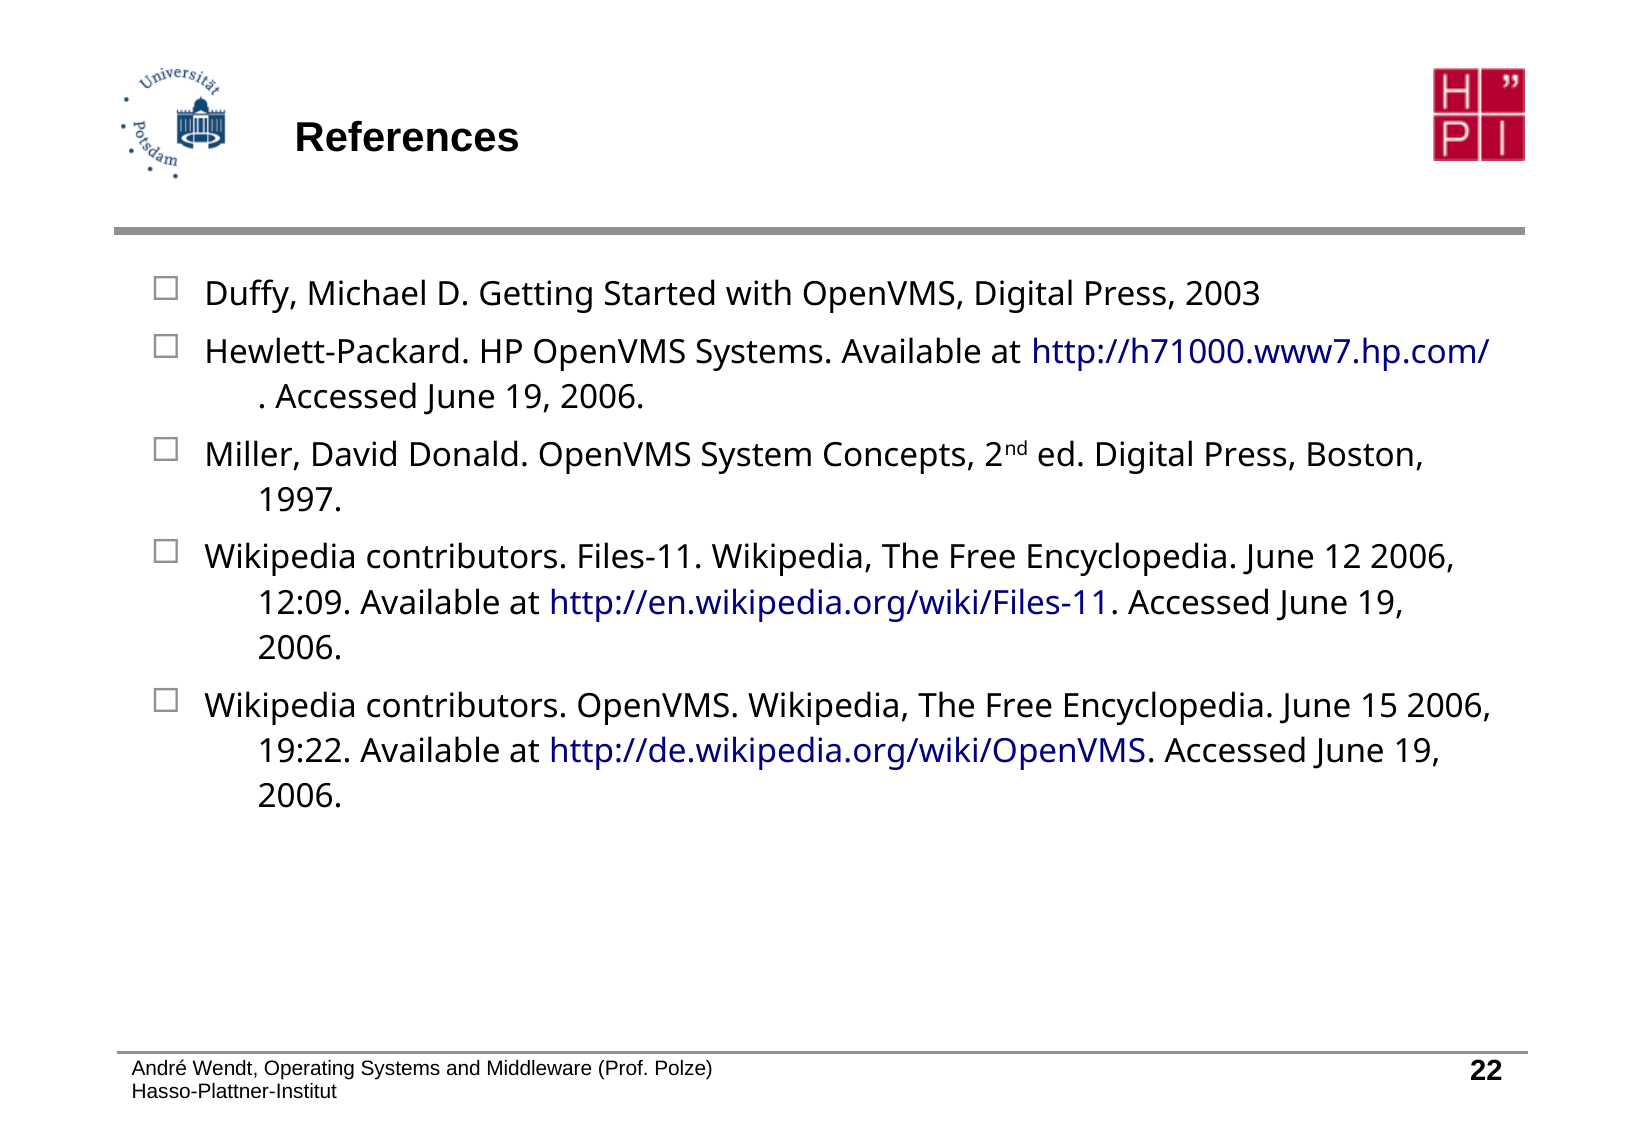

# References
Duffy, Michael D. Getting Started with OpenVMS, Digital Press, 2003
Hewlett-Packard. HP OpenVMS Systems. Available at http://h71000.www7.hp.com/. Accessed June 19, 2006.
Miller, David Donald. OpenVMS System Concepts, 2nd ed. Digital Press, Boston, 1997.
Wikipedia contributors. Files-11. Wikipedia, The Free Encyclopedia. June 12 2006, 12:09. Available at http://en.wikipedia.org/wiki/Files-11. Accessed June 19, 2006.
Wikipedia contributors. OpenVMS. Wikipedia, The Free Encyclopedia. June 15 2006, 19:22. Available at http://de.wikipedia.org/wiki/OpenVMS. Accessed June 19, 2006.